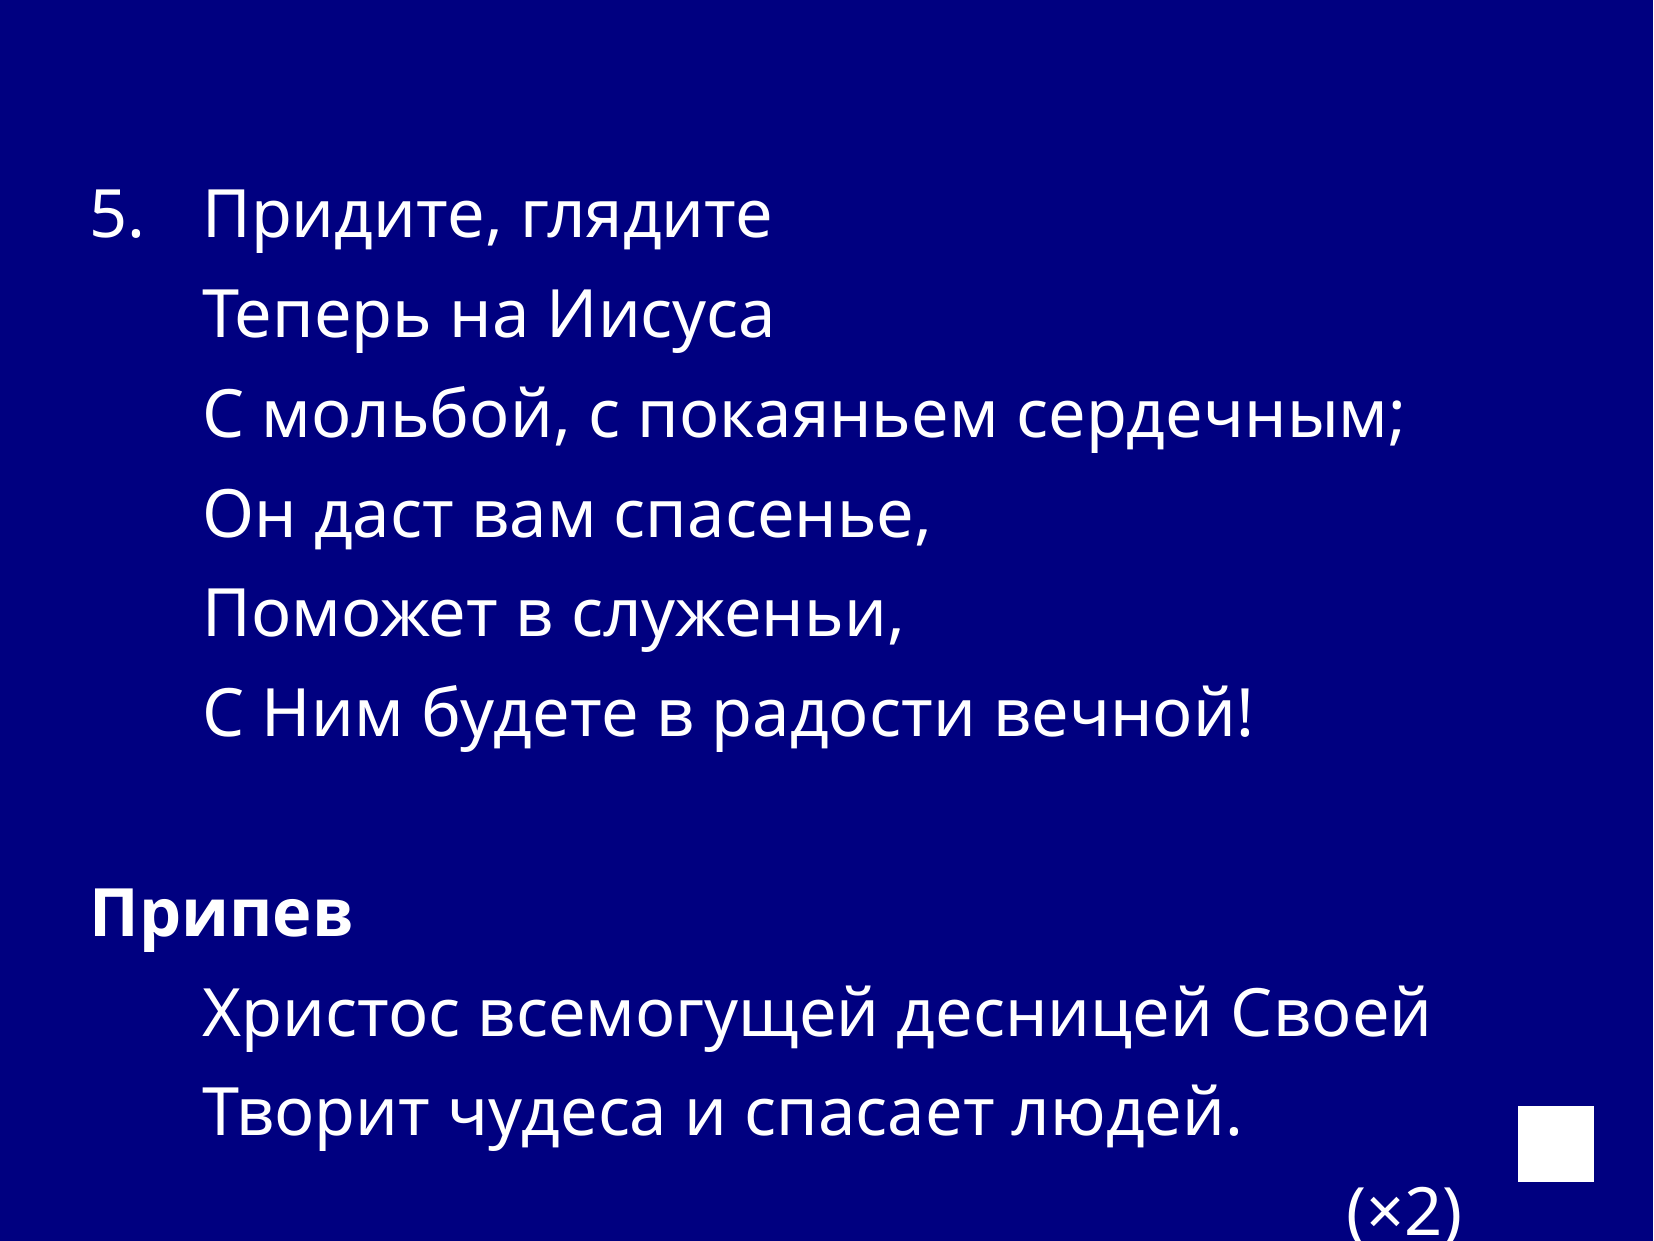

5.	Придите, глядите
	Теперь на Иисуса
	С мольбой, с покаяньем сердечным;
	Он даст вам спасенье,
	Поможет в служеньи,
	С Ним будете в радости вечной!
Припев
	Христос всемогущей десницей Своей
	Творит чудеса и спасает людей.
			(×2)